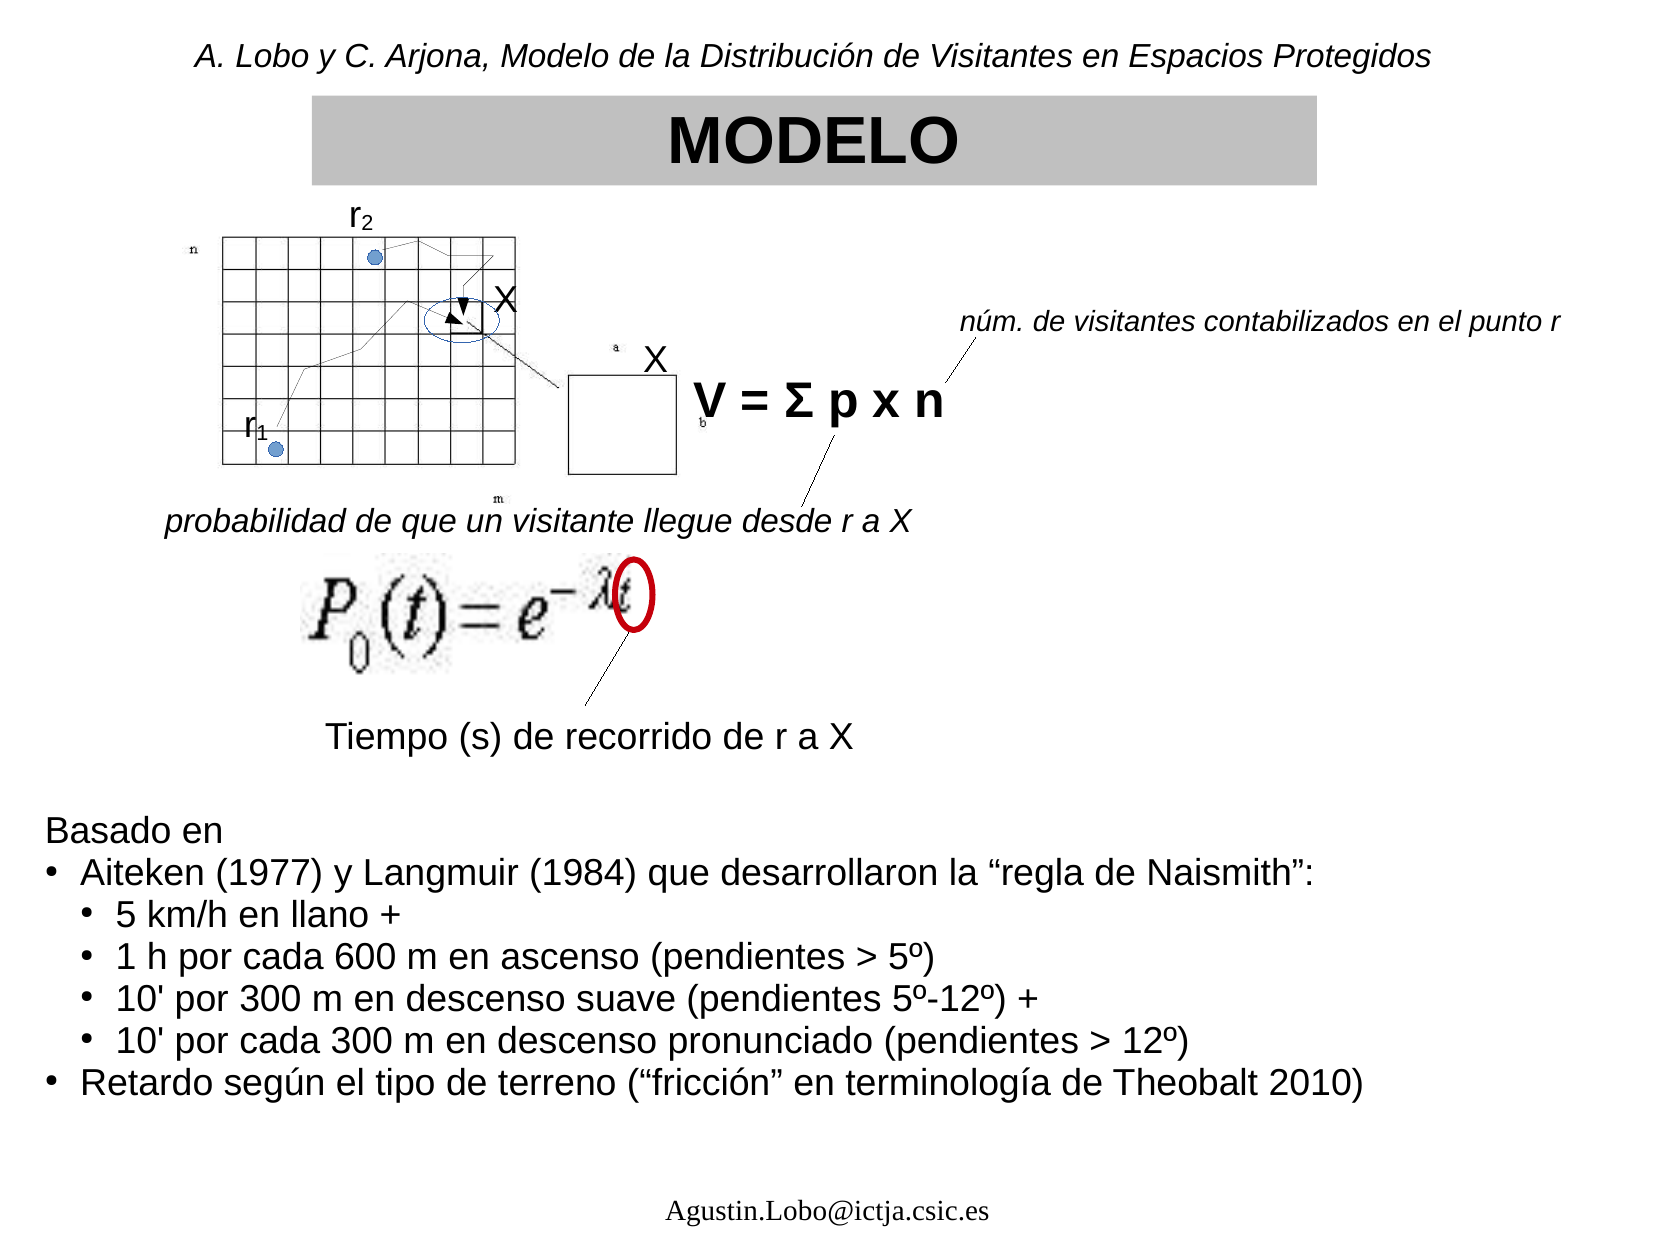

MODELO
r2
X
X
r1
núm. de visitantes contabilizados en el punto r
V = Σ p x n
probabilidad de que un visitante llegue desde r a X
Tiempo (s) de recorrido de r a X
Basado en
Aiteken (1977) y Langmuir (1984) que desarrollaron la “regla de Naismith”:
5 km/h en llano +
1 h por cada 600 m en ascenso (pendientes > 5º)
10' por 300 m en descenso suave (pendientes 5º-12º) +
10' por cada 300 m en descenso pronunciado (pendientes > 12º)
Retardo según el tipo de terreno (“fricción” en terminología de Theobalt 2010)